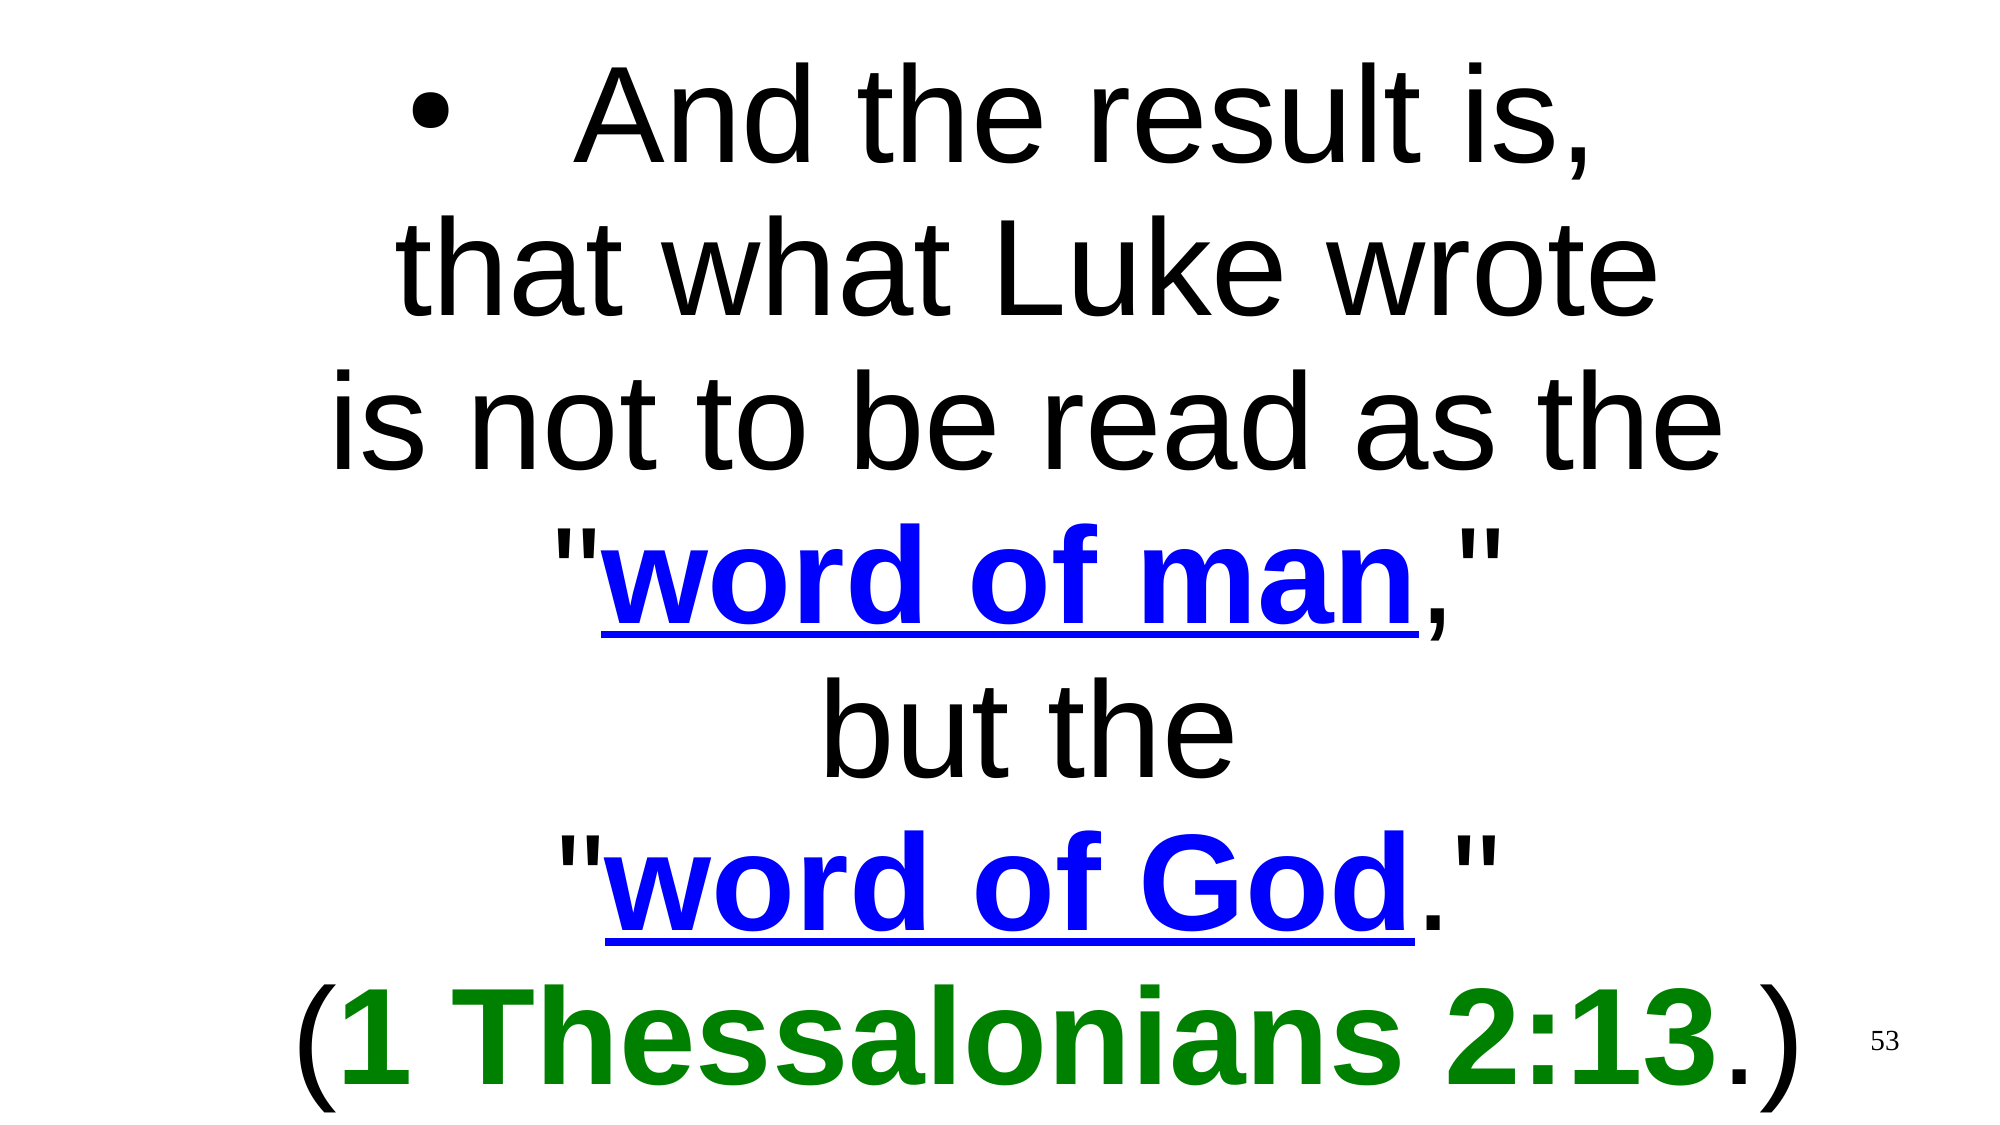

# And the result is, that what Luke wrote is not to be read as the "word of man," but the "word of God." (1 Thessalonians 2:13.)
53